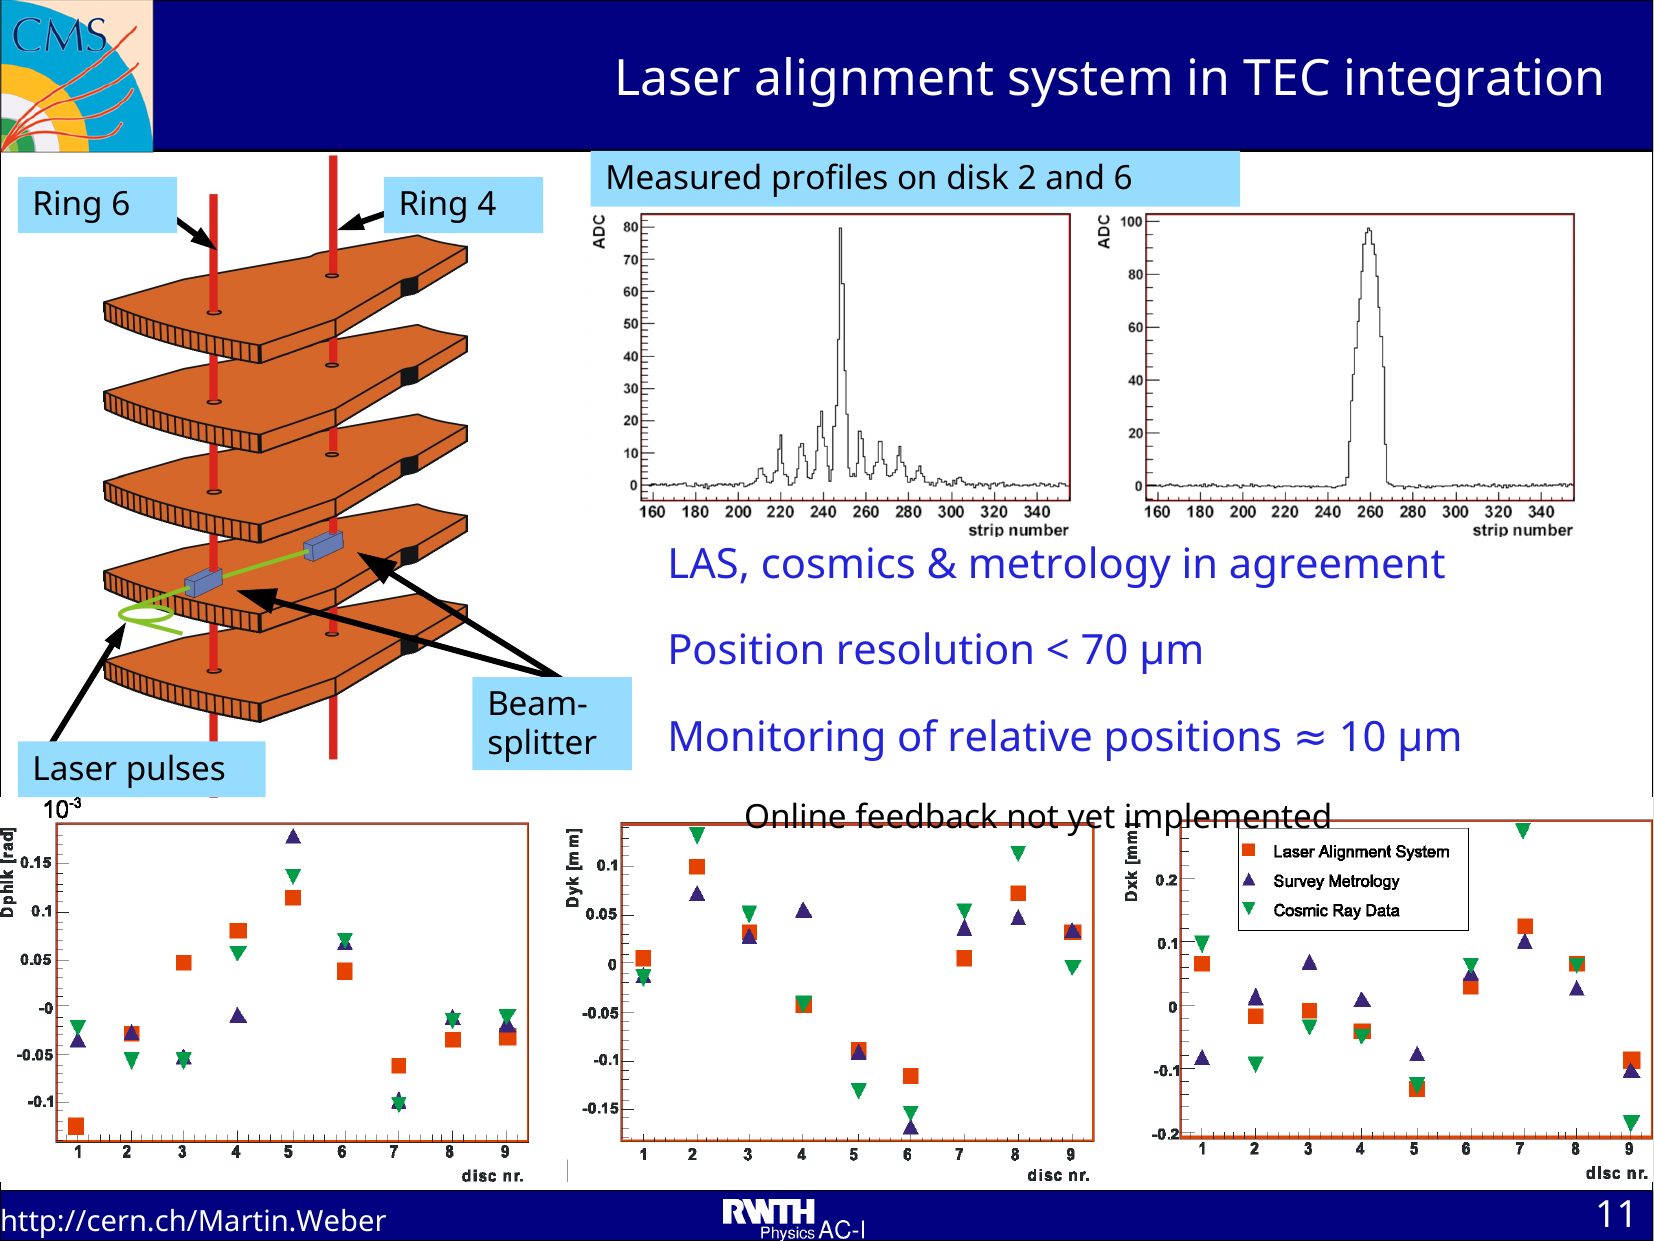

# Laser alignment system in TEC integration
Measured profiles on disk 2 and 6
Ring 6
Ring 4
Beam-
splitter
Laser pulses
LAS, cosmics & metrology in agreement
Position resolution < 70 µm
Monitoring of relative positions ≈ 10 µm
Online feedback not yet implemented